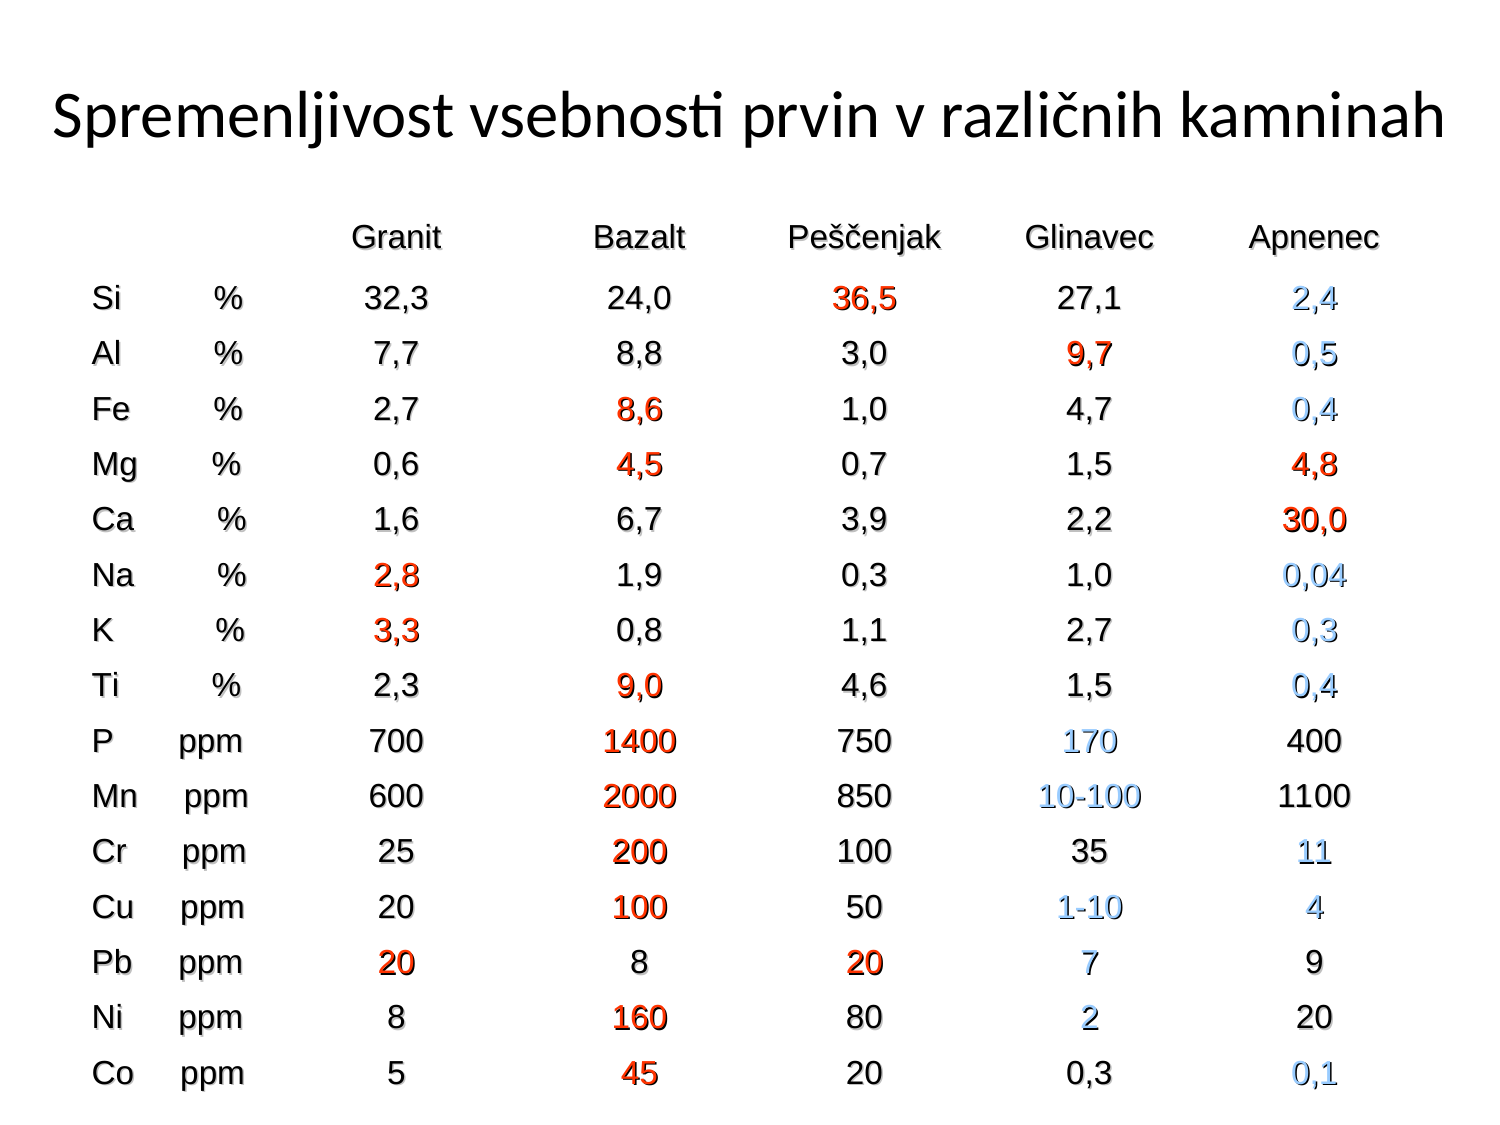

# Spremenljivost vsebnosti prvin v različnih kamninah
| | Granit | Bazalt | Peščenjak | Glinavec | Apnenec |
| --- | --- | --- | --- | --- | --- |
| Si % | 32,3 | 24,0 | 36,5 | 27,1 | 2,4 |
| Al % | 7,7 | 8,8 | 3,0 | 9,7 | 0,5 |
| Fe % | 2,7 | 8,6 | 1,0 | 4,7 | 0,4 |
| Mg % | 0,6 | 4,5 | 0,7 | 1,5 | 4,8 |
| Ca % | 1,6 | 6,7 | 3,9 | 2,2 | 30,0 |
| Na % | 2,8 | 1,9 | 0,3 | 1,0 | 0,04 |
| K % | 3,3 | 0,8 | 1,1 | 2,7 | 0,3 |
| Ti % | 2,3 | 9,0 | 4,6 | 1,5 | 0,4 |
| P ppm | 700 | 1400 | 750 | 170 | 400 |
| Mn ppm | 600 | 2000 | 850 | 10-100 | 1100 |
| Cr ppm | 25 | 200 | 100 | 35 | 11 |
| Cu ppm | 20 | 100 | 50 | 1-10 | 4 |
| Pb ppm | 20 | 8 | 20 | 7 | 9 |
| Ni ppm | 8 | 160 | 80 | 2 | 20 |
| Co ppm | 5 | 45 | 20 | 0,3 | 0,1 |